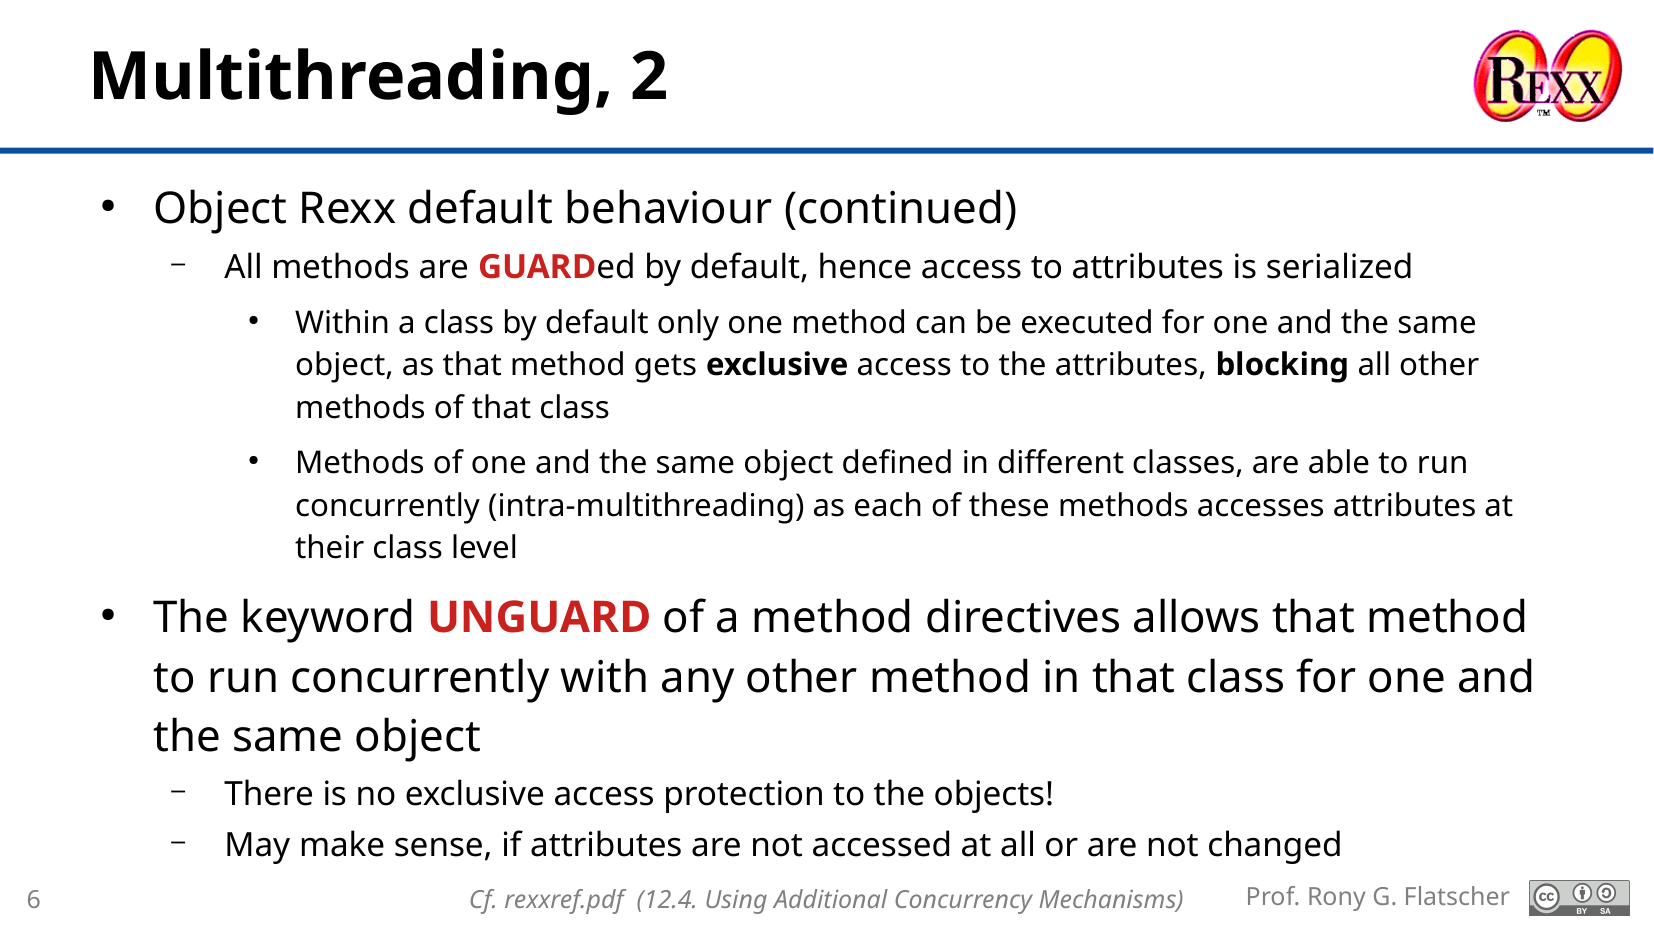

# Multithreading, 2
Object Rexx default behaviour (continued)
All methods are GUARDed by default, hence access to attributes is serialized
Within a class by default only one method can be executed for one and the same object, as that method gets exclusive access to the attributes, blocking all other methods of that class
Methods of one and the same object defined in different classes, are able to run concurrently (intra-multithreading) as each of these methods accesses attributes at their class level
The keyword UNGUARD of a method directives allows that method to run concurrently with any other method in that class for one and the same object
There is no exclusive access protection to the objects!
May make sense, if attributes are not accessed at all or are not changed
Cf. rexxref.pdf (12.4. Using Additional Concurrency Mechanisms)